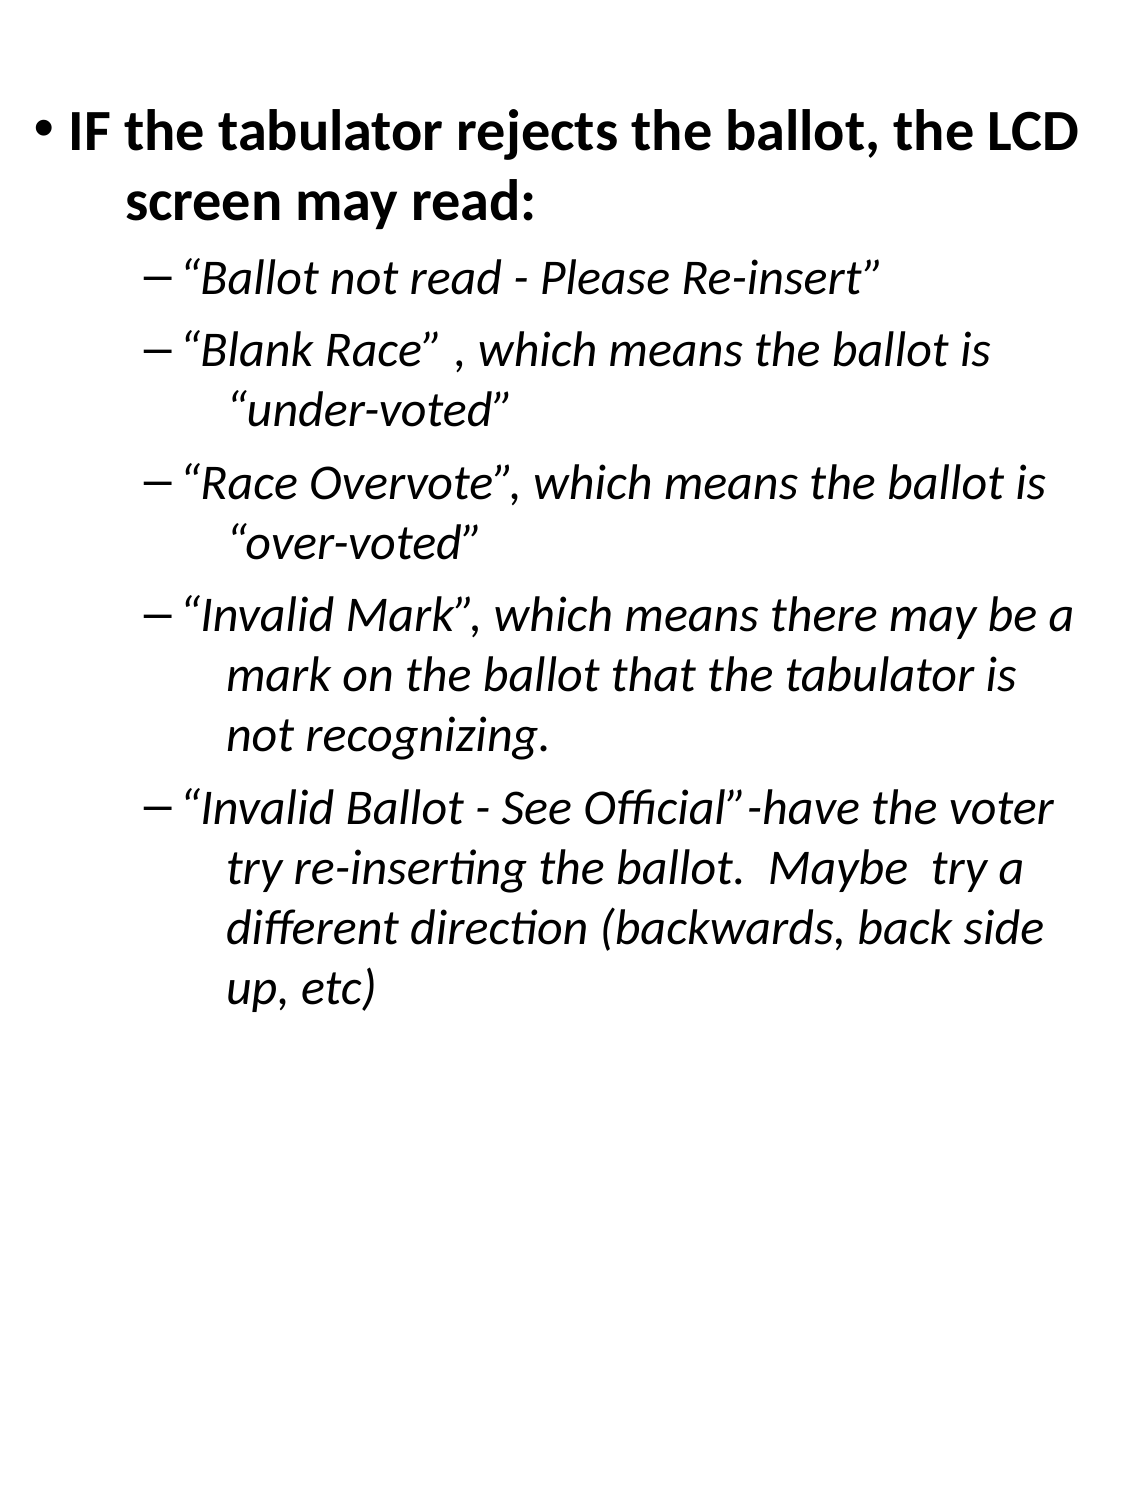

IF the tabulator rejects the ballot, the LCD screen may read:
“Ballot not read - Please Re-insert”
“Blank Race” , which means the ballot is “under-voted”
“Race Overvote”, which means the ballot is “over-voted”
“Invalid Mark”, which means there may be a mark on the ballot that the tabulator is not recognizing.
“Invalid Ballot - See Official”-have the voter try re-inserting the ballot. Maybe try a different direction (backwards, back side up, etc)